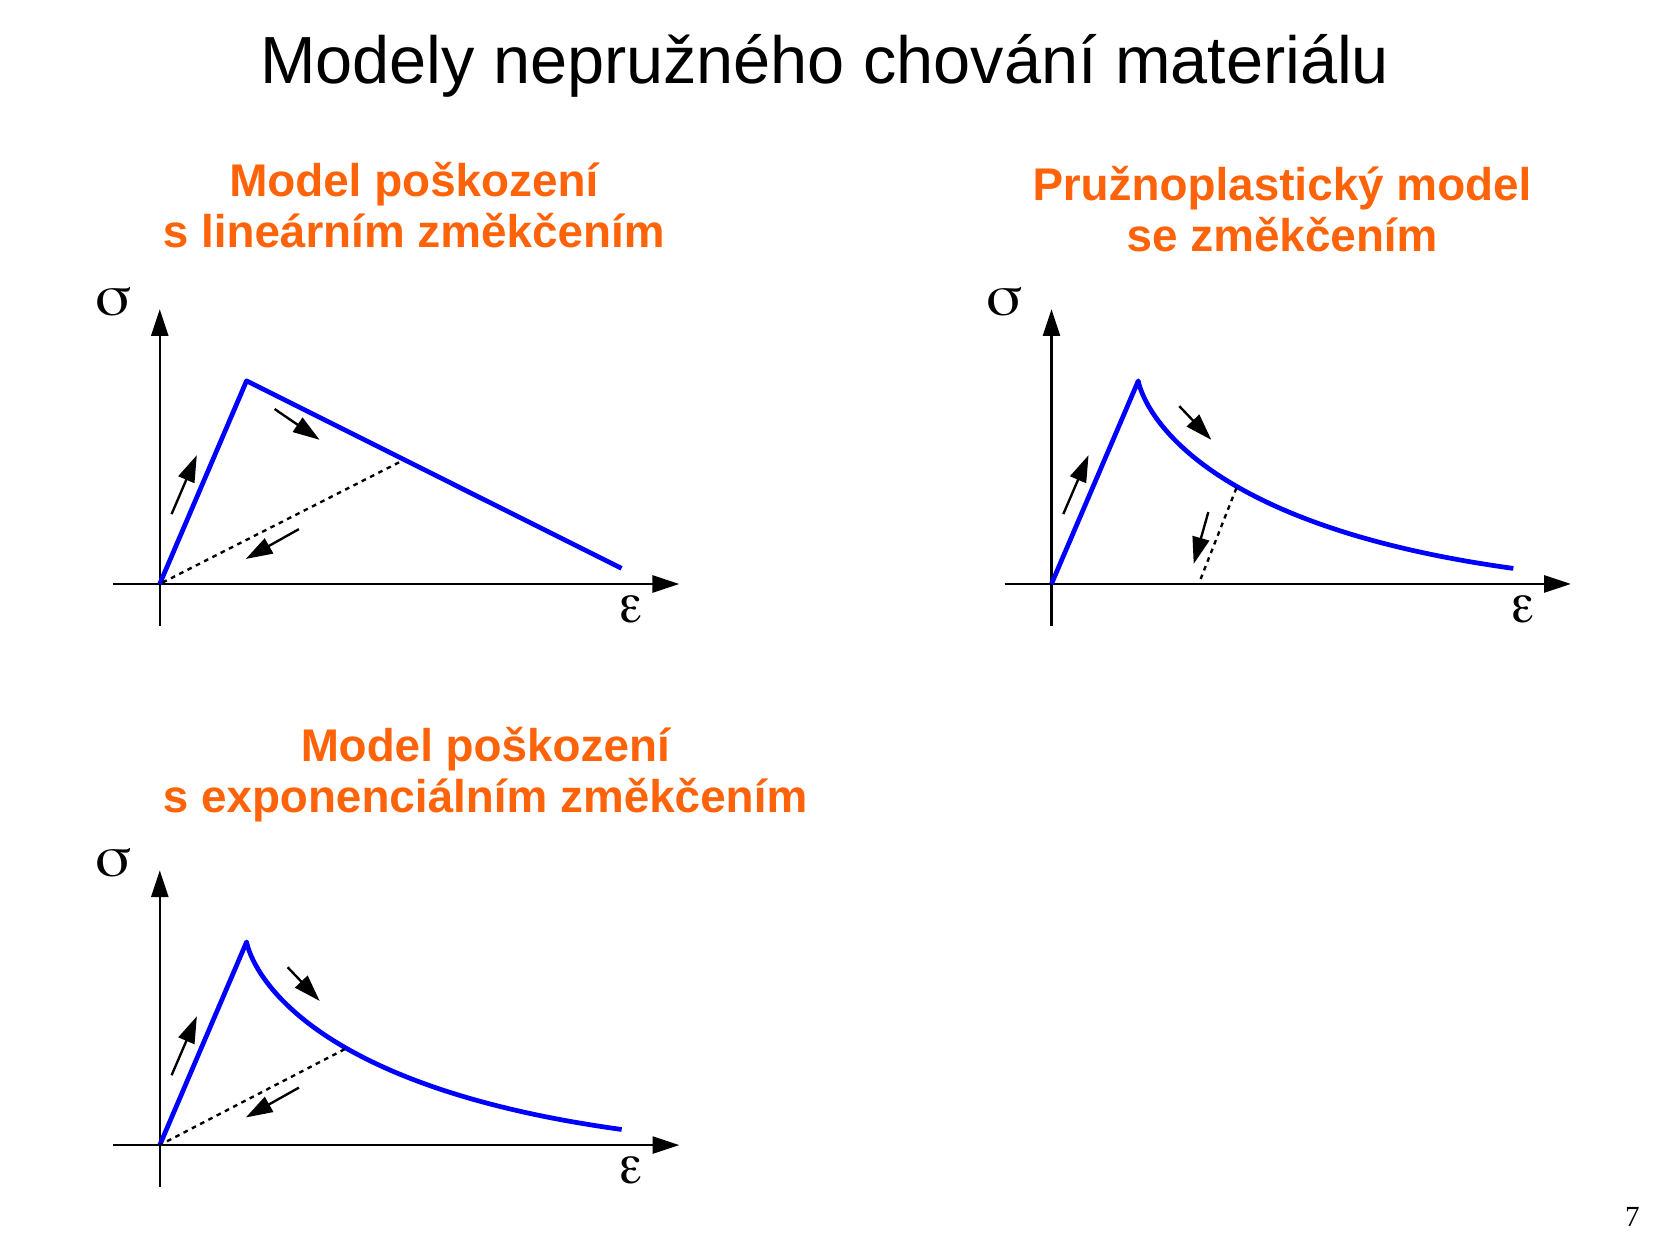

# Modely nepružného chování materiálu
Model poškození s lineárním změkčením
Pružnoplastický model se změkčením
s
s
e
e
Model poškození s exponenciálním změkčením
s
e
7